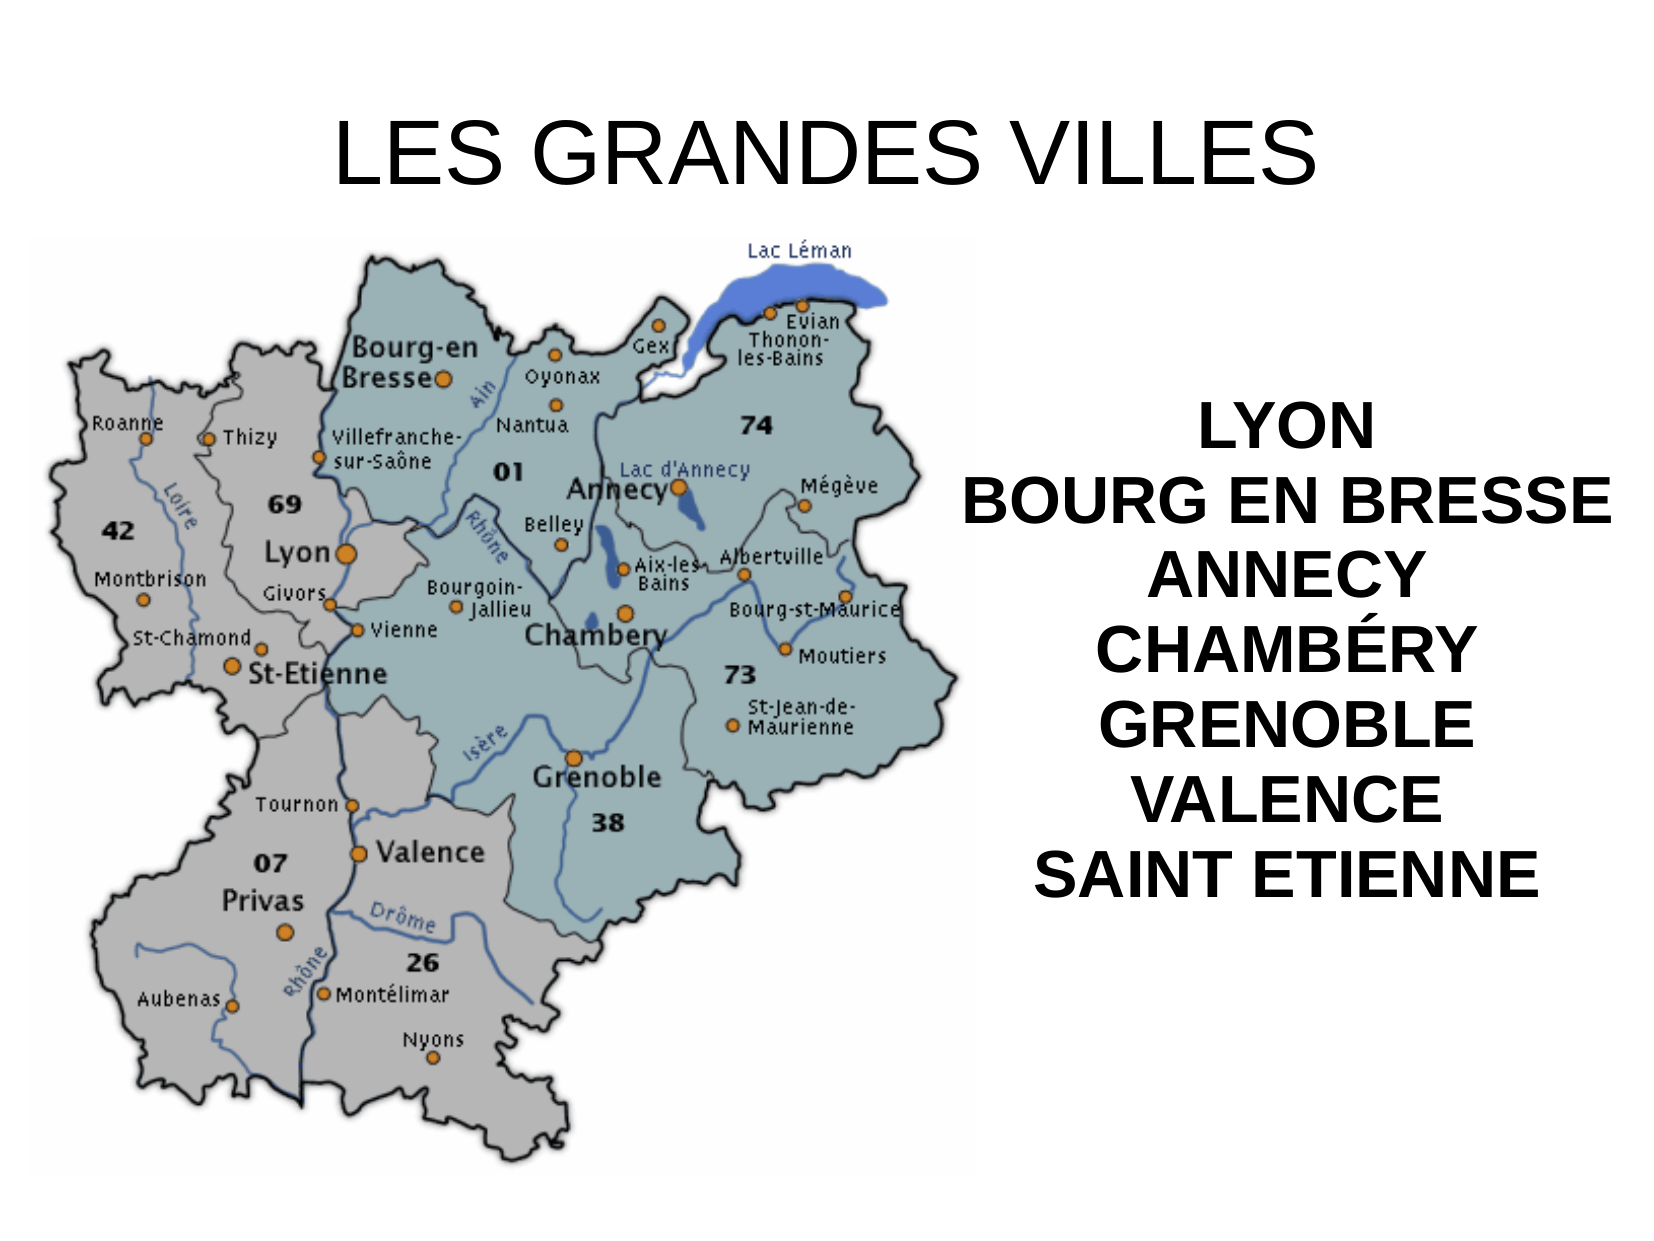

# LES GRANDES VILLES
LYON
BOURG EN BRESSE
ANNECY
CHAMBÉRY
GRENOBLE
VALENCE
SAINT ETIENNE